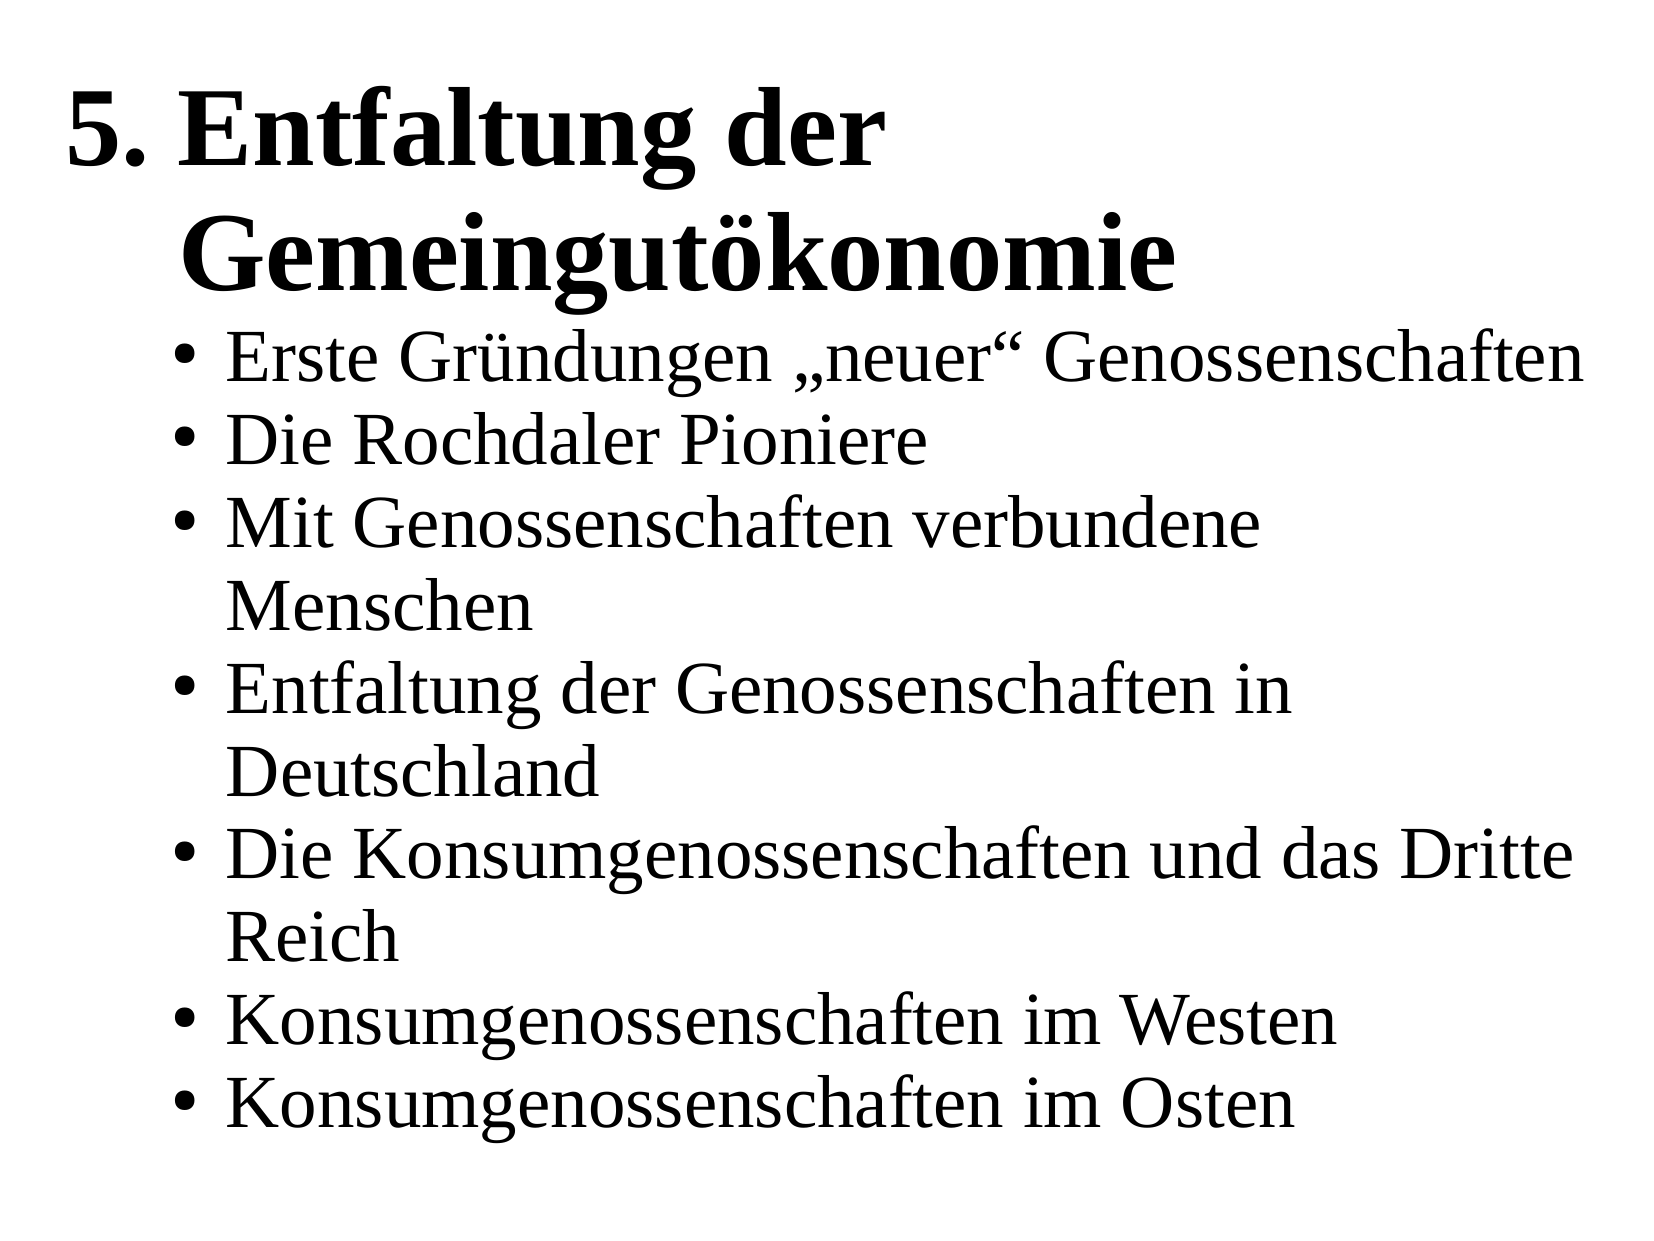

5. Entfaltung der
 Gemeingutökonomie
 Erste Gründungen „neuer“ Genossenschaften
 Die Rochdaler Pioniere
 Mit Genossenschaften verbundene Menschen
 Entfaltung der Genossenschaften in Deutschland
 Die Konsumgenossenschaften und das Dritte Reich
 Konsumgenossenschaften im Westen
 Konsumgenossenschaften im Osten